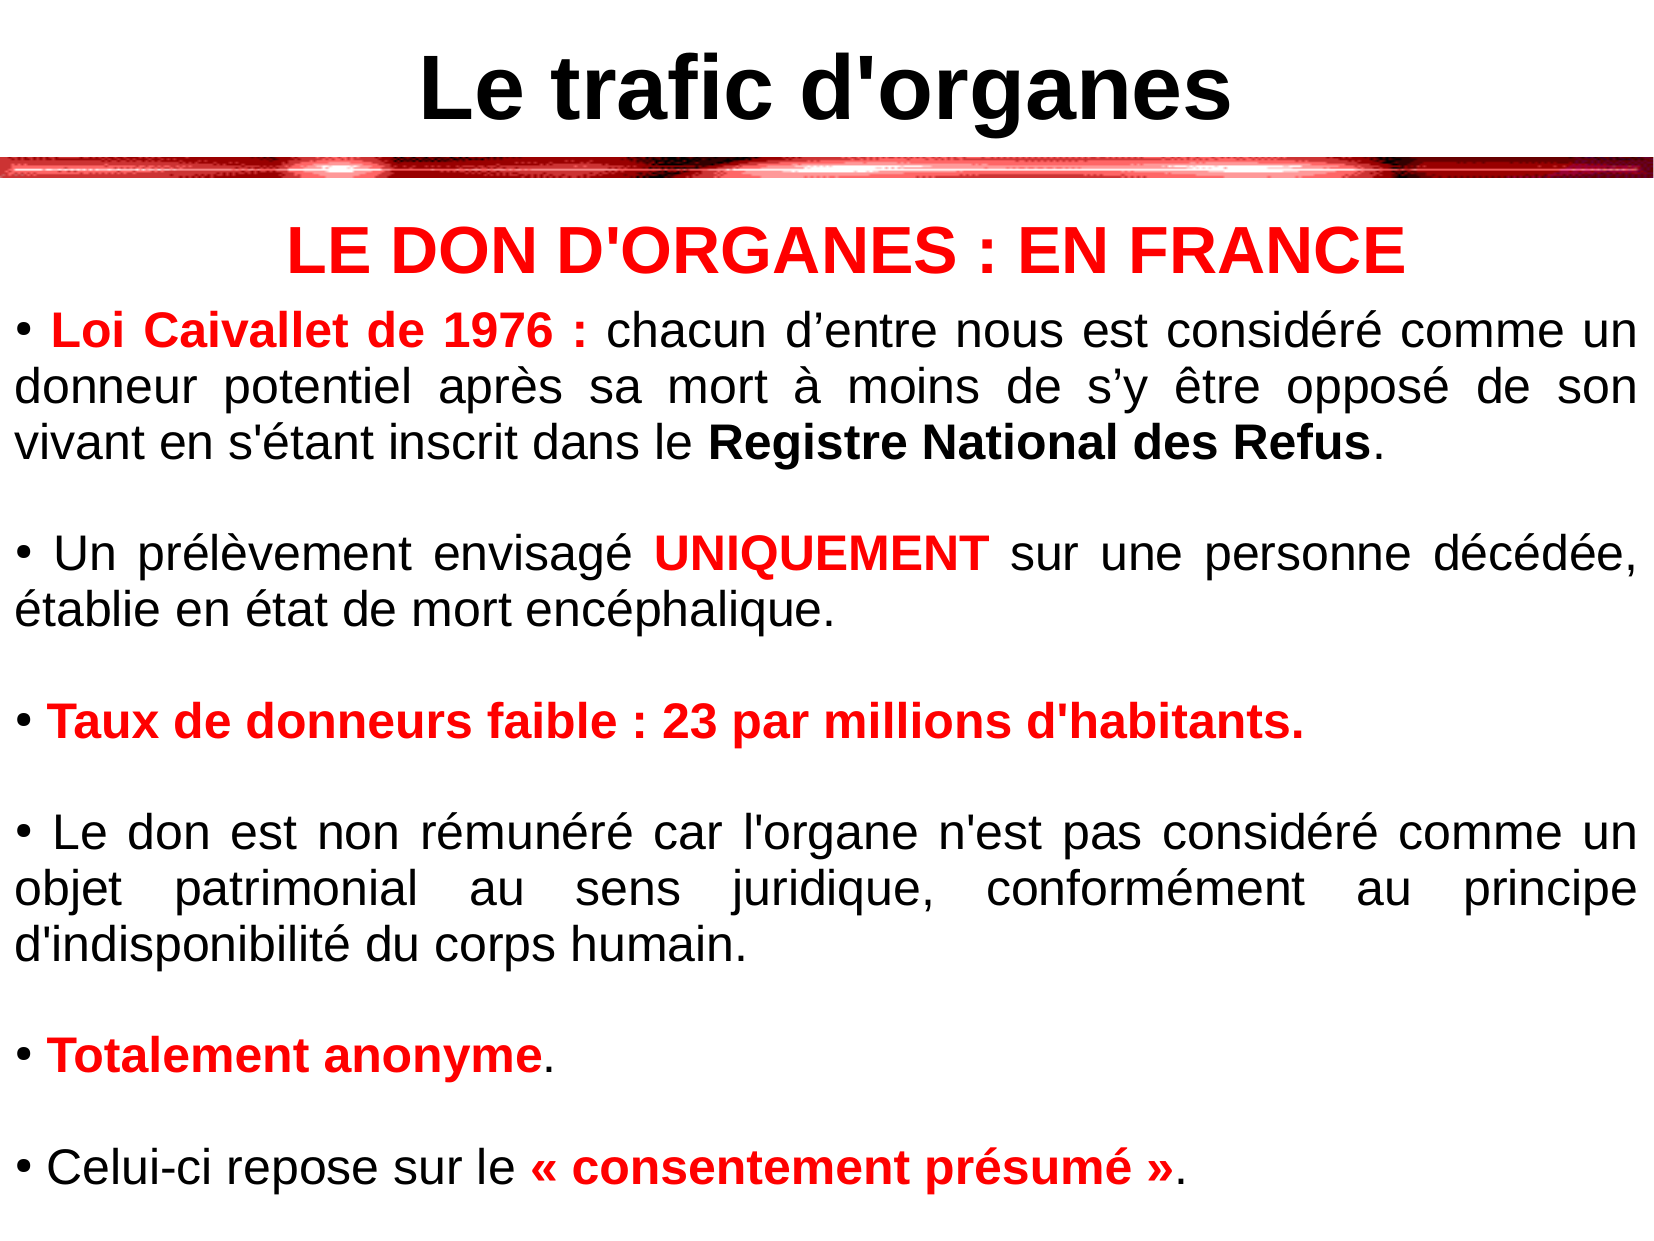

Le trafic d'organes
LE DON D'ORGANES : EN FRANCE
 Loi Caivallet de 1976 : chacun d’entre nous est considéré comme un donneur potentiel après sa mort à moins de s’y être opposé de son vivant en s'étant inscrit dans le Registre National des Refus.
 Un prélèvement envisagé UNIQUEMENT sur une personne décédée, établie en état de mort encéphalique.
 Taux de donneurs faible : 23 par millions d'habitants.
 Le don est non rémunéré car l'organe n'est pas considéré comme un objet patrimonial au sens juridique, conformément au principe d'indisponibilité du corps humain.
 Totalement anonyme.
 Celui-ci repose sur le « consentement présumé ».